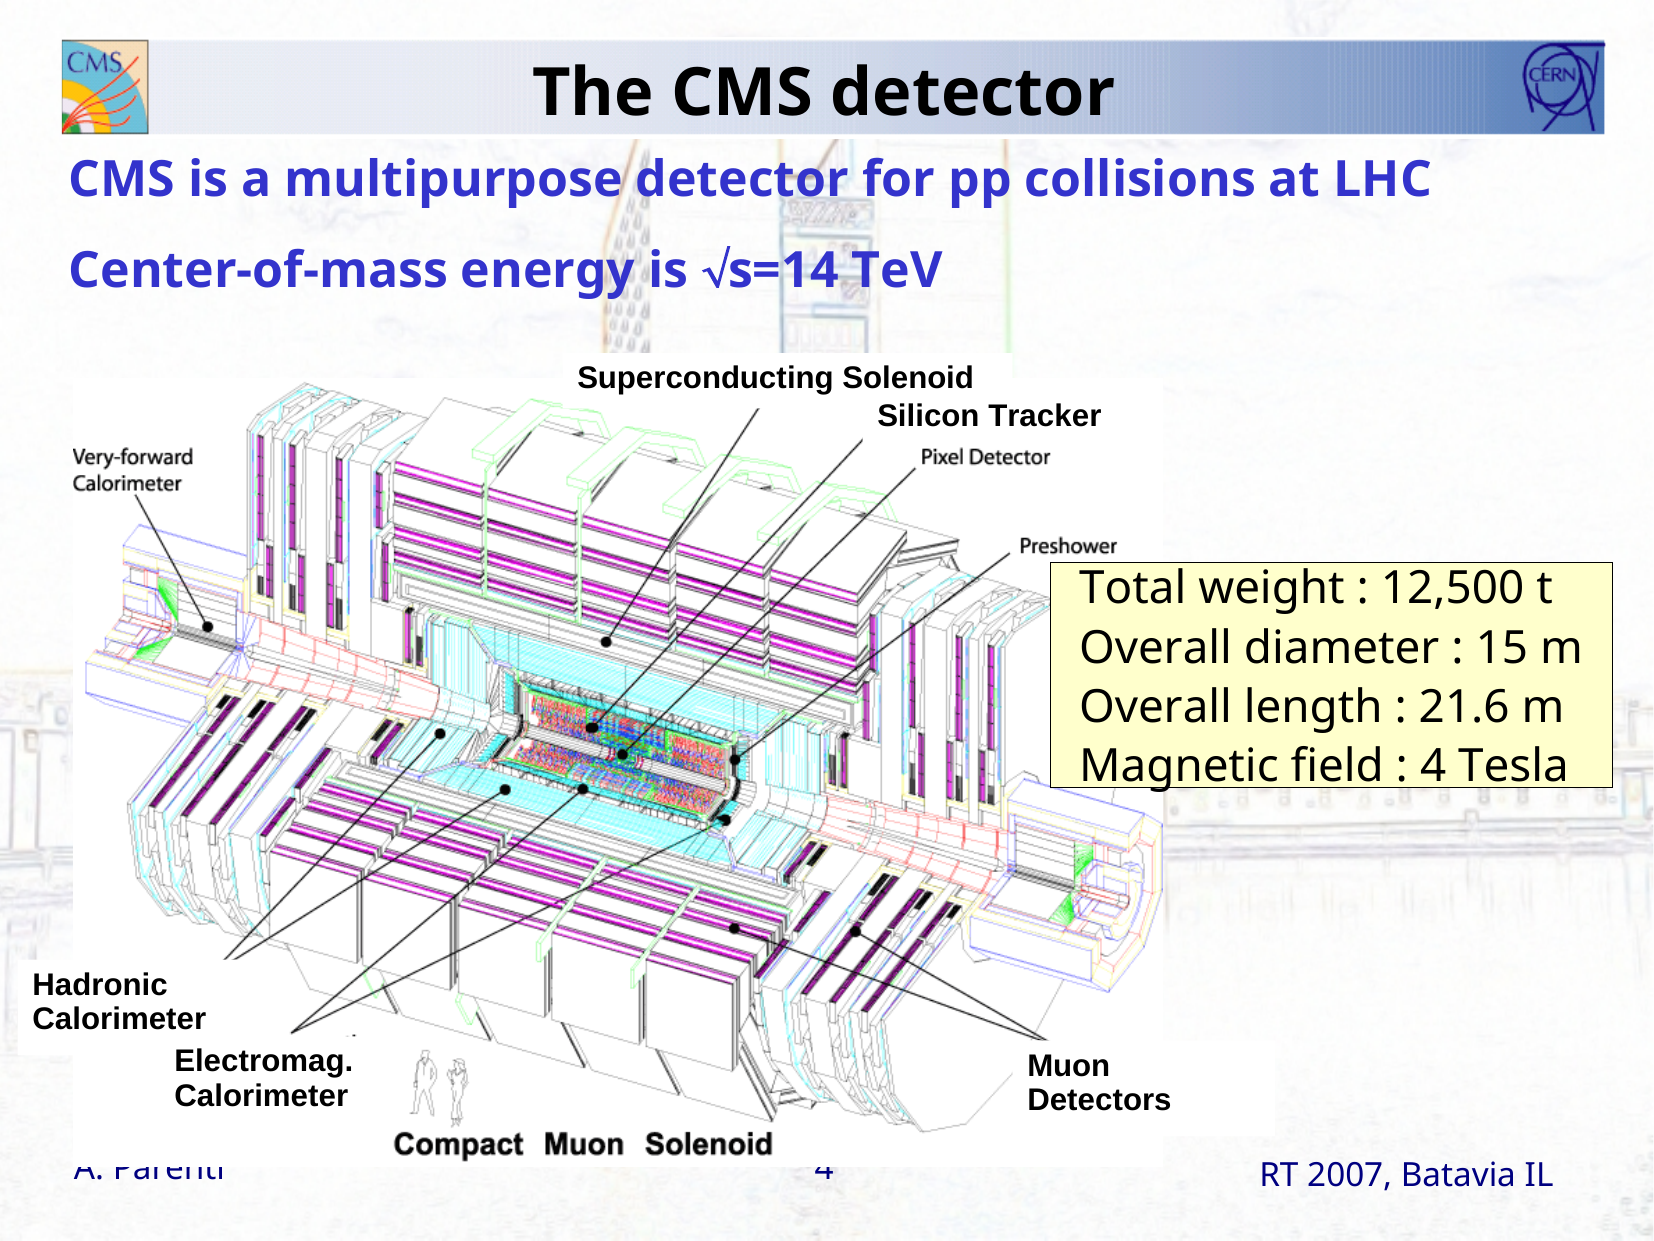

# The CMS detector
CMS is a multipurpose detector for pp collisions at LHC
Center-of-mass energy is s=14 TeV
Superconducting Solenoid
Silicon Tracker
Total weight : 12,500 t
Overall diameter : 15 m
Overall length : 21.6 m
Magnetic field : 4 Tesla
Hadronic
Calorimeter
Electromag.
Calorimeter
Muon
Detectors